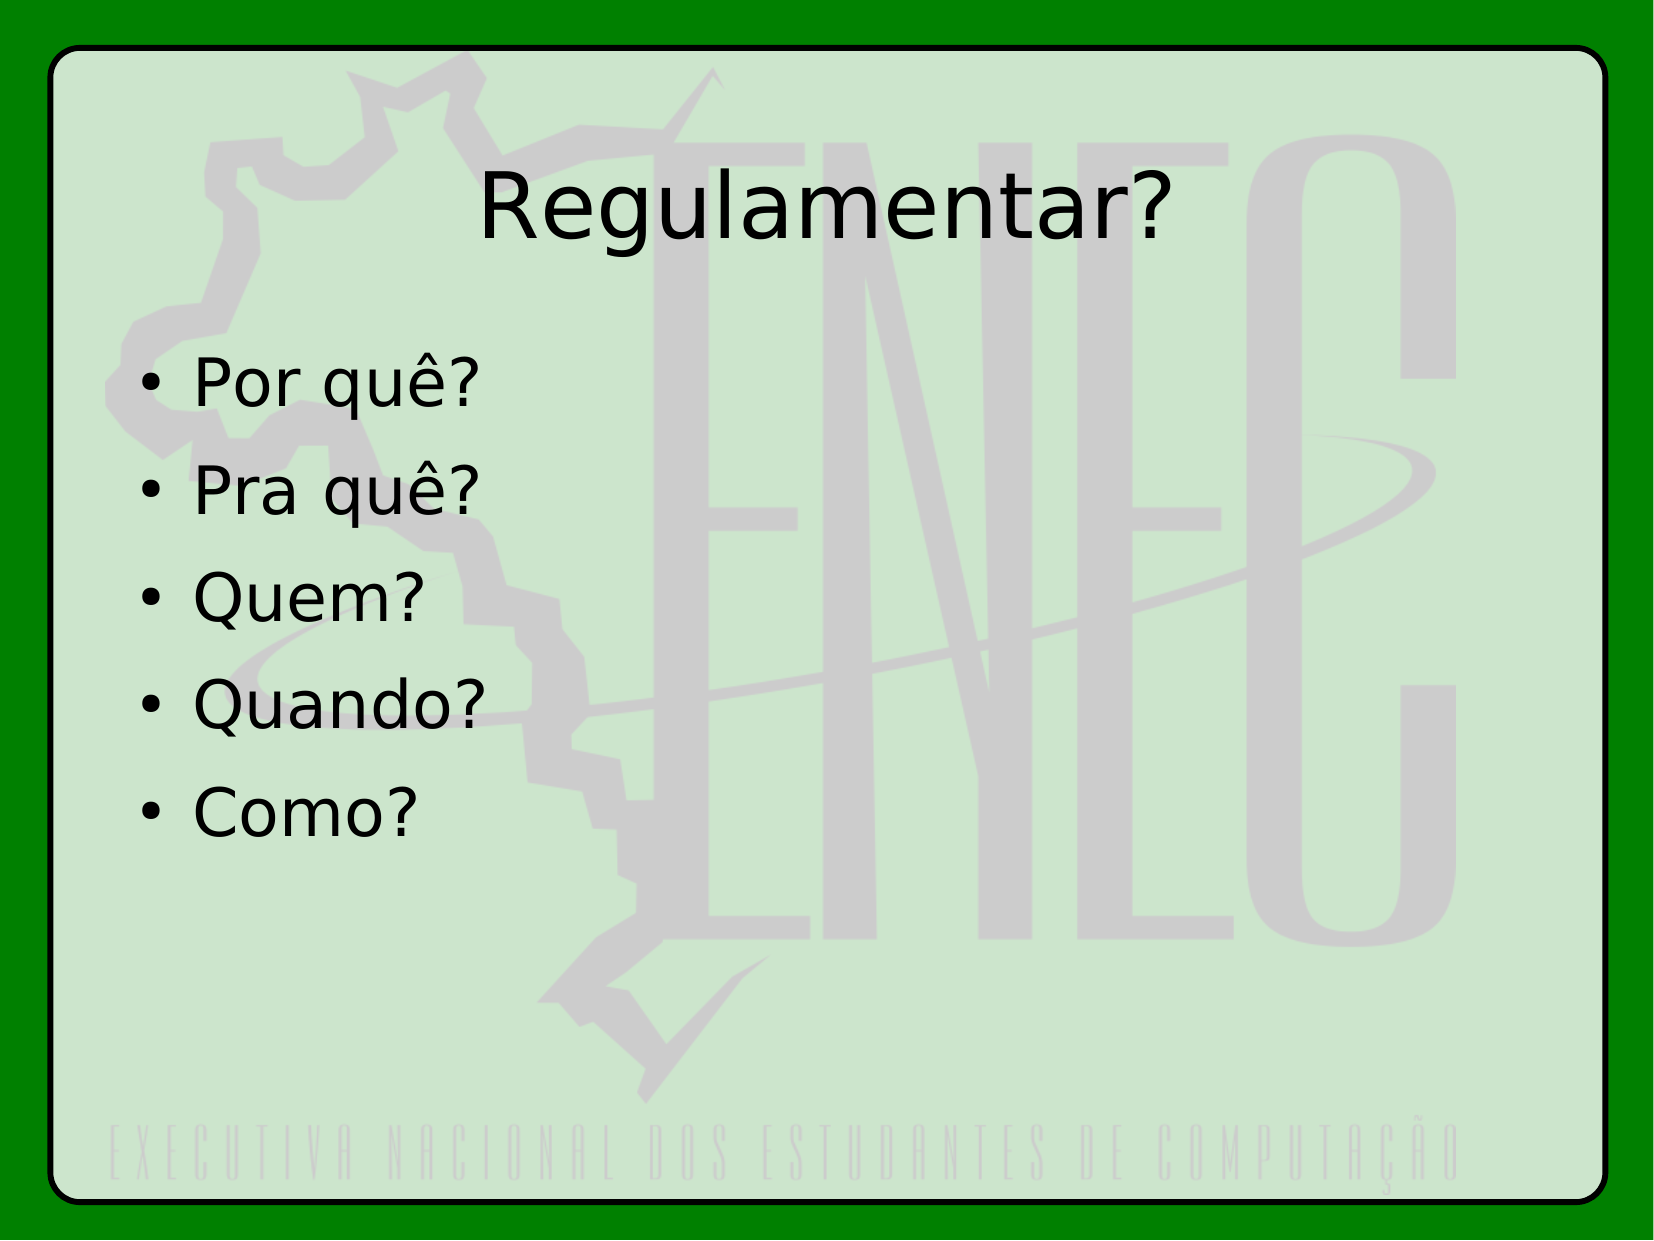

# Regulamentar?
Por quê?
Pra quê?
Quem?
Quando?
Como?